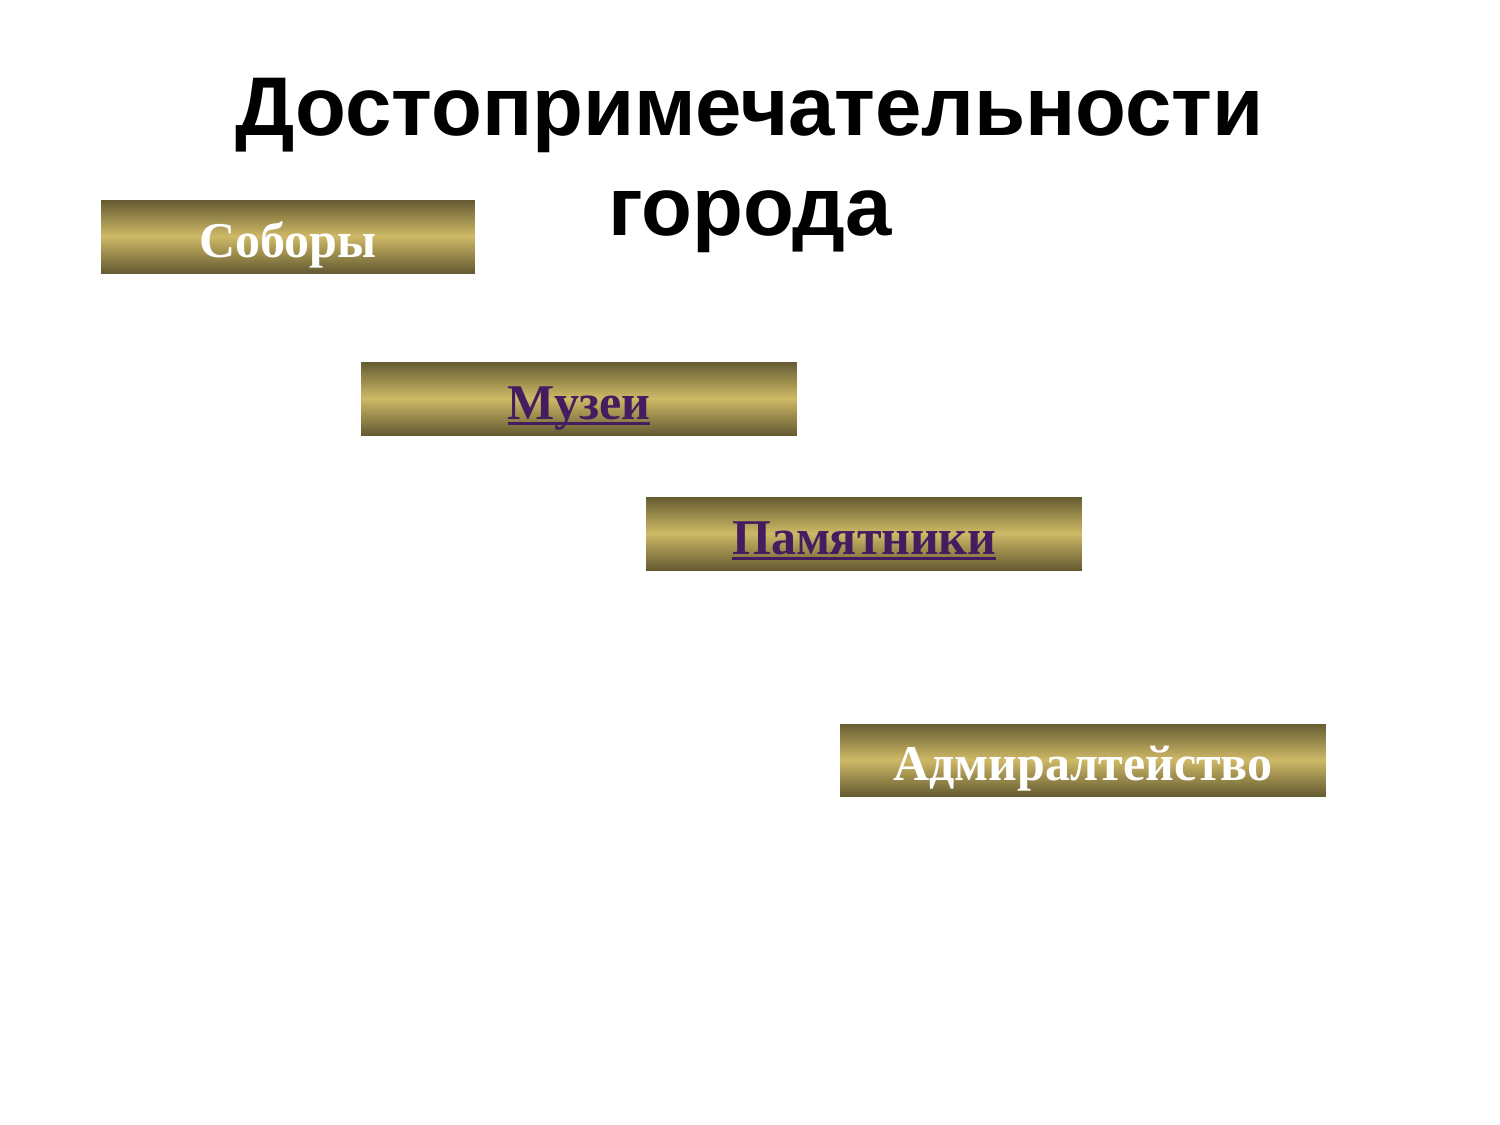

# Достопримечательности города
Соборы
Музеи
Памятники
Адмиралтейство